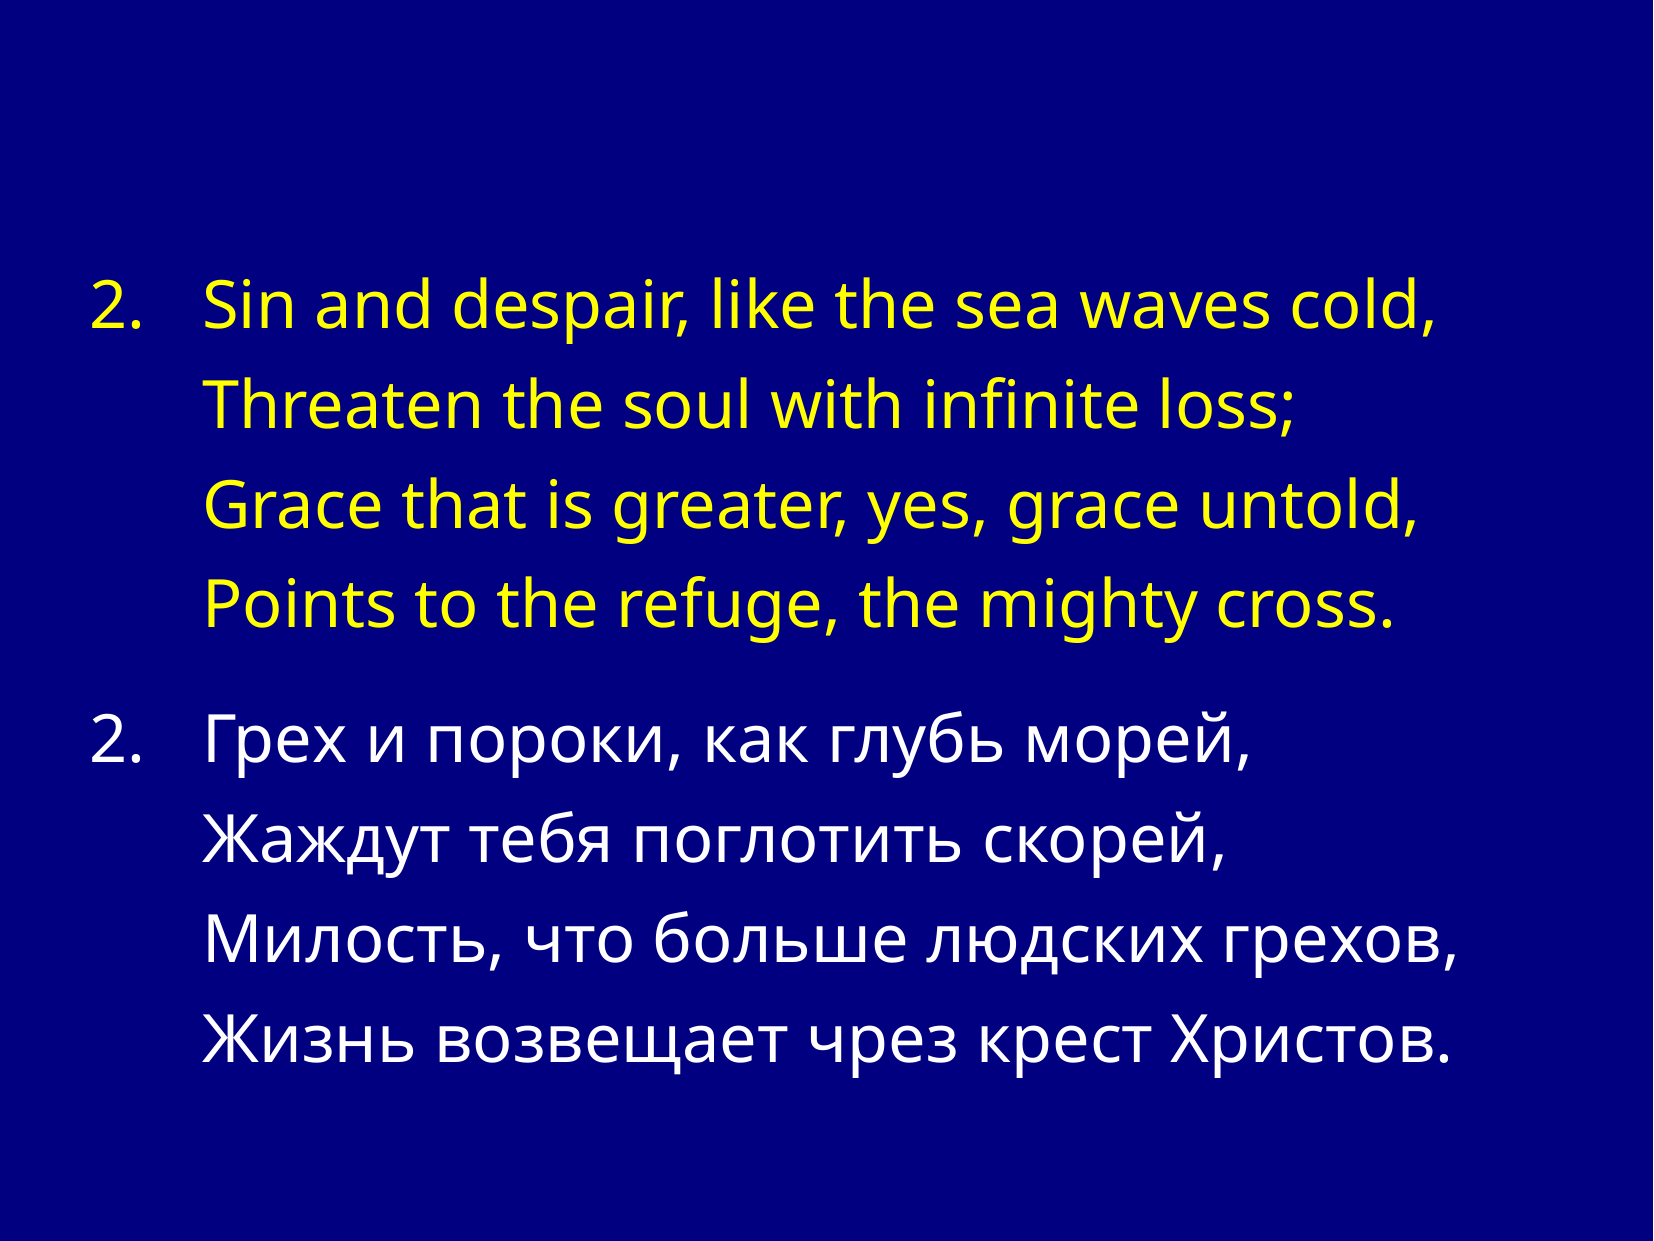

2.	Sin and despair, like the sea waves cold,
	Threaten the soul with infinite loss;
	Grace that is greater, yes, grace untold,
	Points to the refuge, the mighty cross.
2.	Грех и пороки, как глубь морей,
	Жаждут тебя поглотить скорей,
	Милость, что больше людских грехов,
	Жизнь возвещает чрез крест Христов.